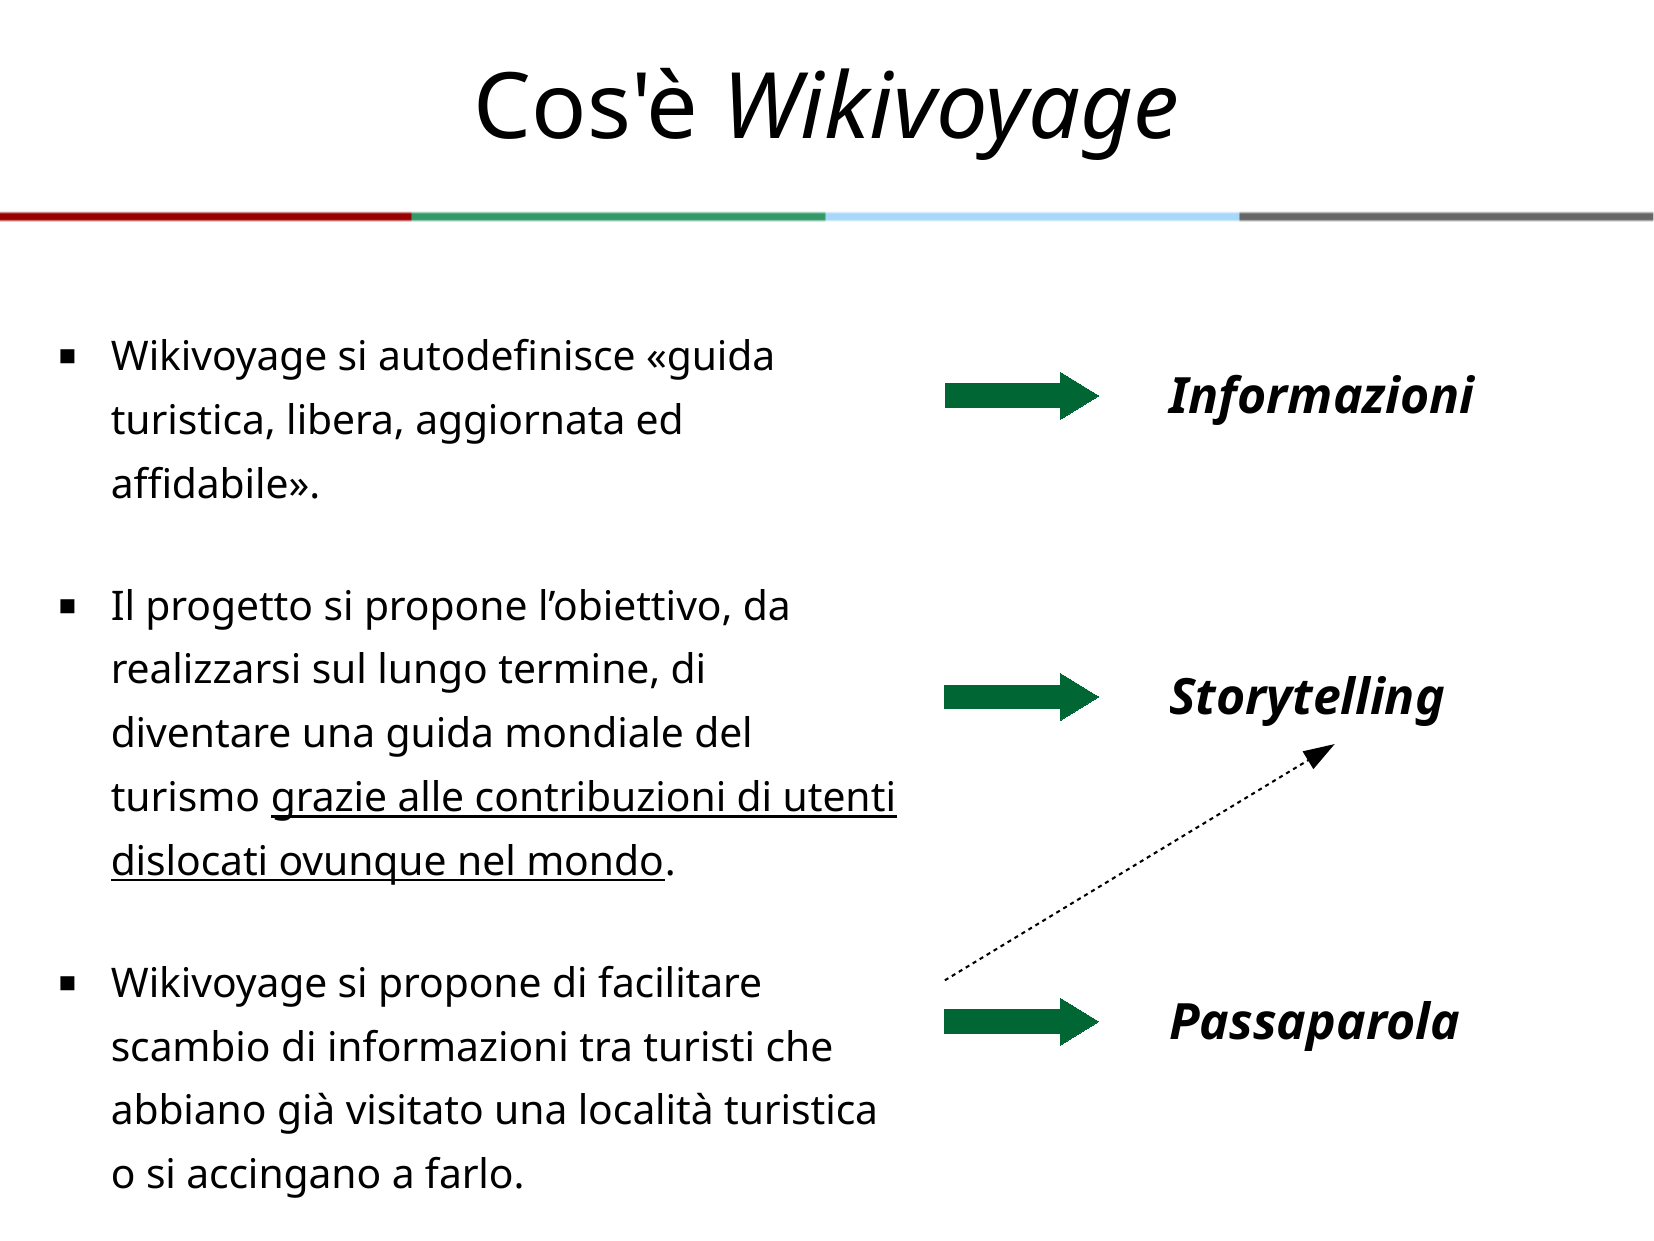

# Cos'è Wikivoyage
Wikivoyage si autodefinisce «guida turistica, libera, aggiornata ed affidabile».
Il progetto si propone l’obiettivo, da realizzarsi sul lungo termine, di diventare una guida mondiale del turismo grazie alle contribuzioni di utenti dislocati ovunque nel mondo.
Wikivoyage si propone di facilitare scambio di informazioni tra turisti che abbiano già visitato una località turistica o si accingano a farlo.
Informazioni
Storytelling
Passaparola